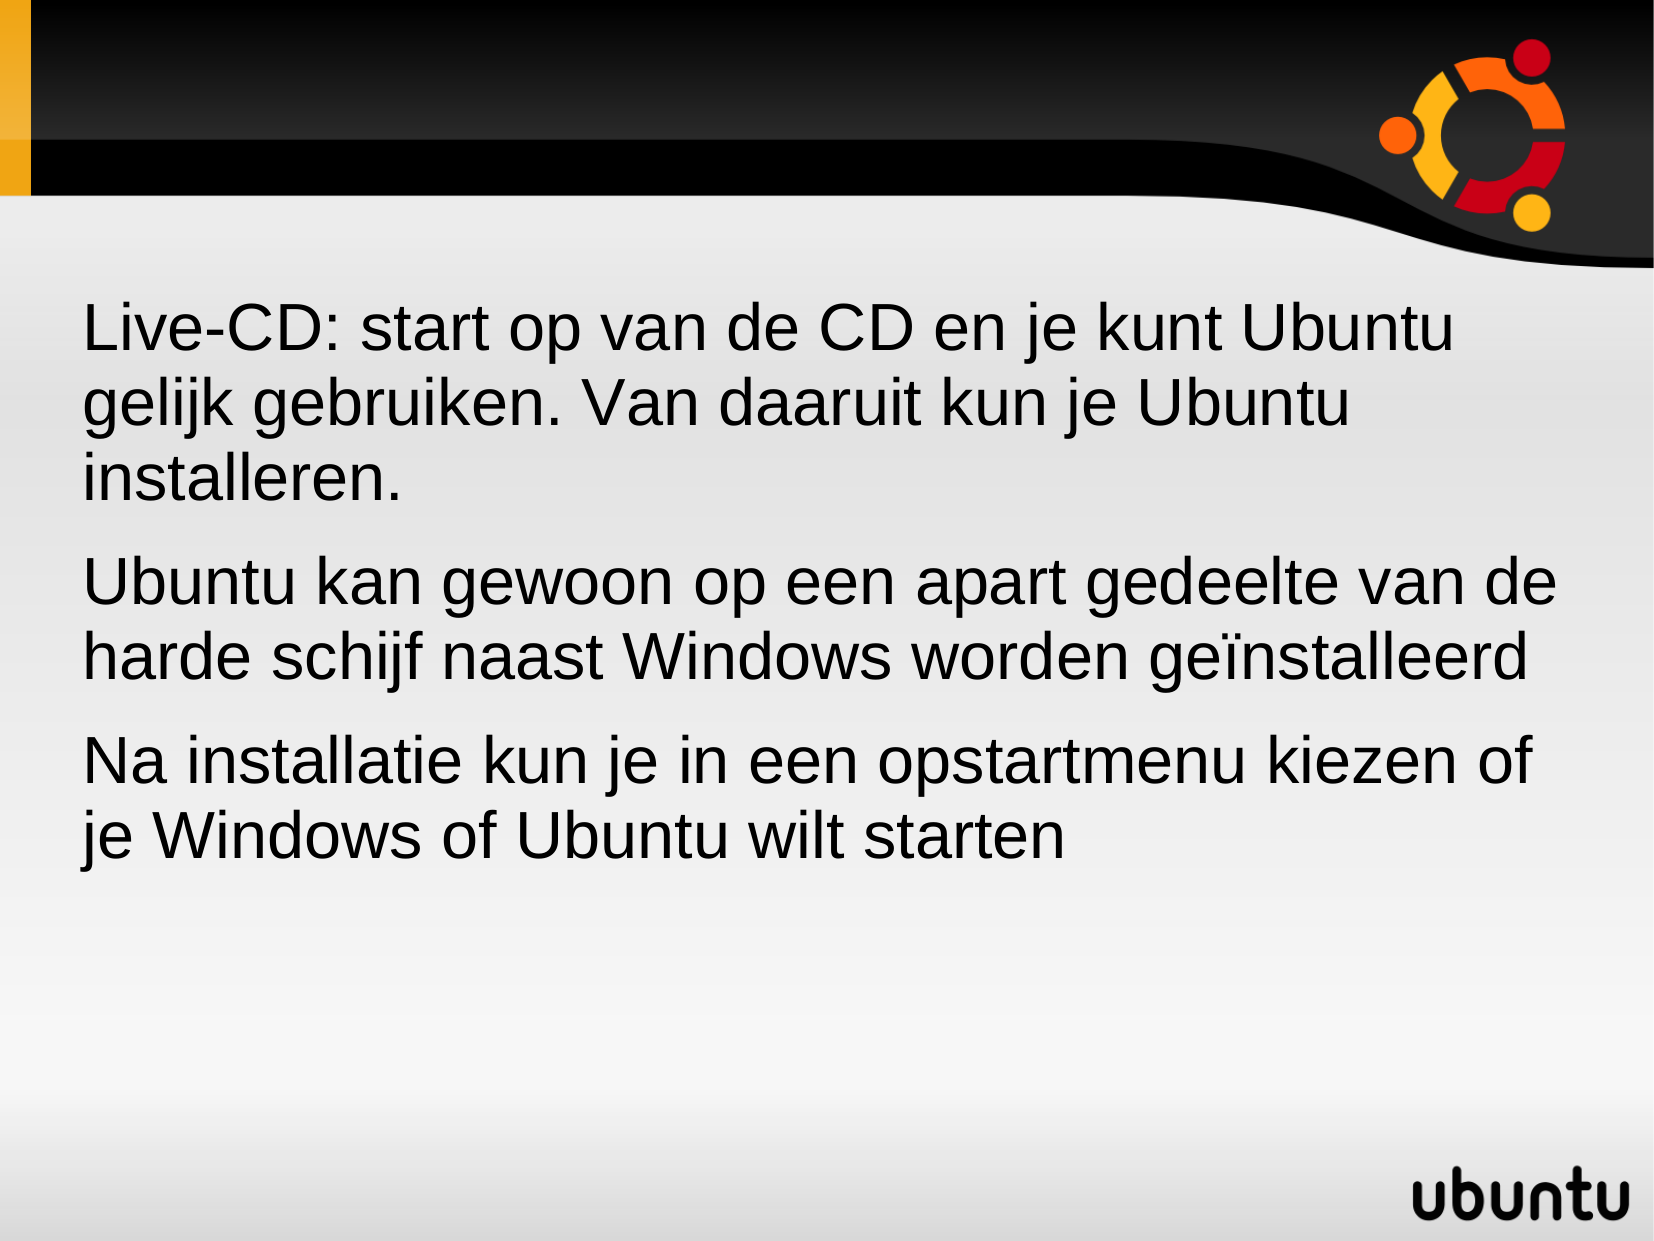

#
Live-CD: start op van de CD en je kunt Ubuntu gelijk gebruiken. Van daaruit kun je Ubuntu installeren.
Ubuntu kan gewoon op een apart gedeelte van de harde schijf naast Windows worden geïnstalleerd
Na installatie kun je in een opstartmenu kiezen of je Windows of Ubuntu wilt starten